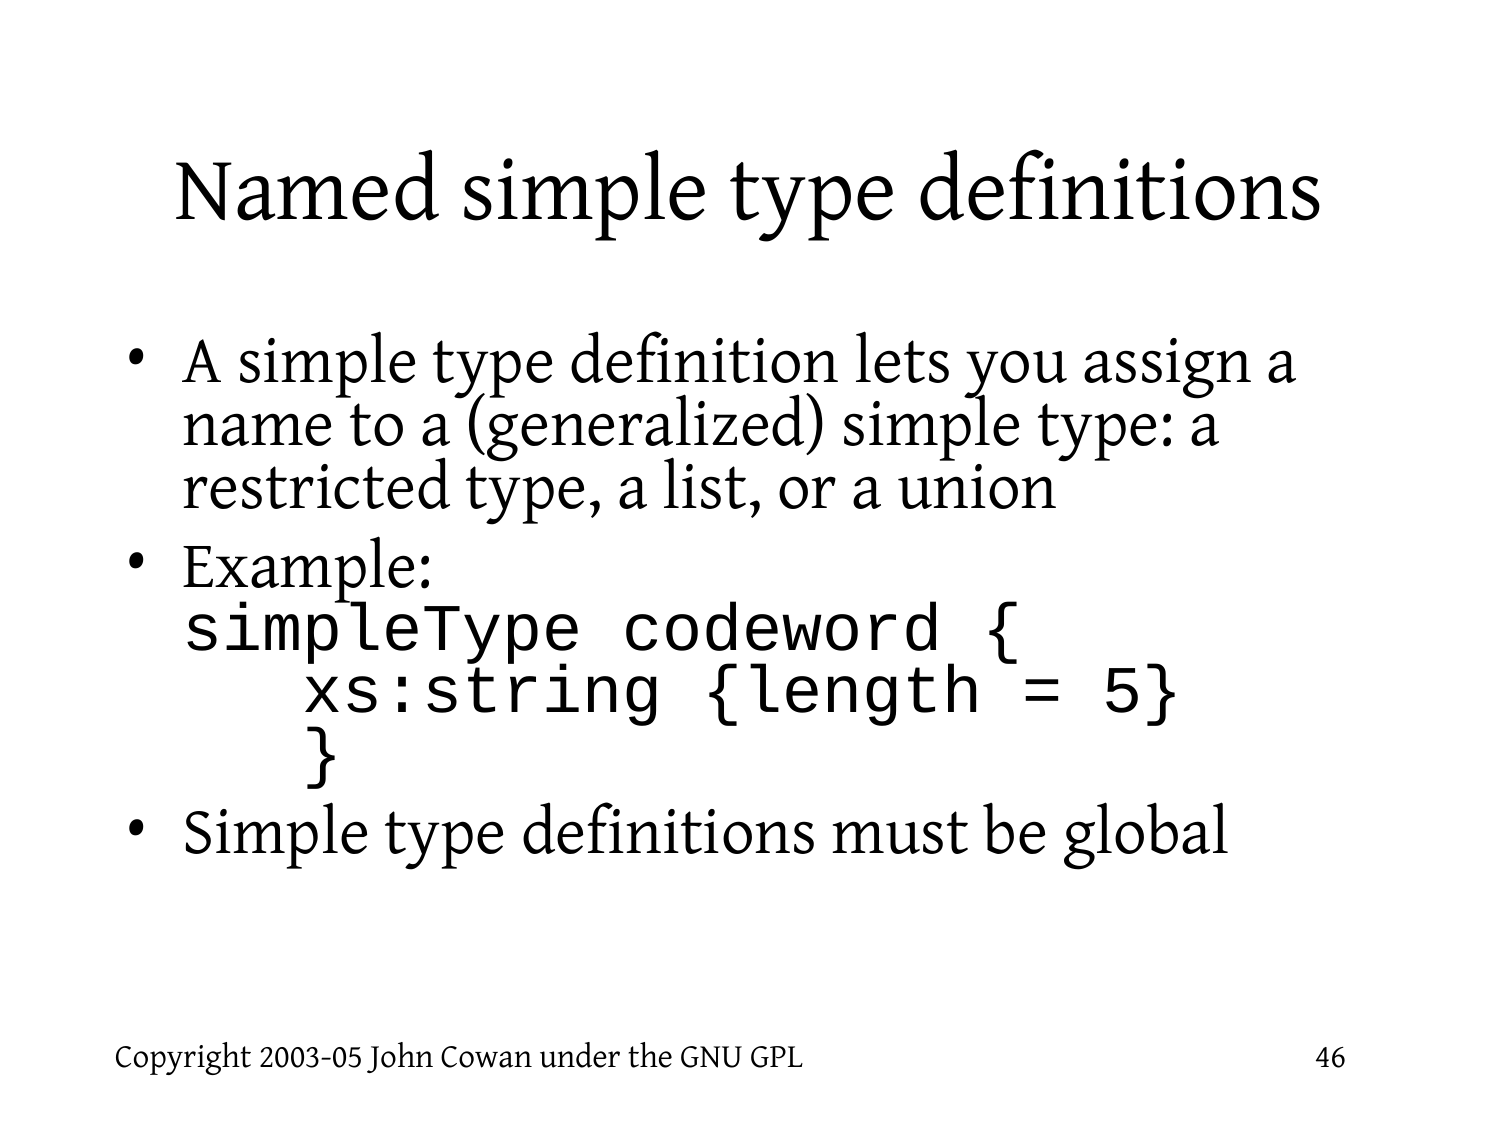

# Named simple type definitions
A simple type definition lets you assign a name to a (generalized) simple type: a restricted type, a list, or a union
Example:
simpleType codeword {
 xs:string {length = 5}
 }
Simple type definitions must be global